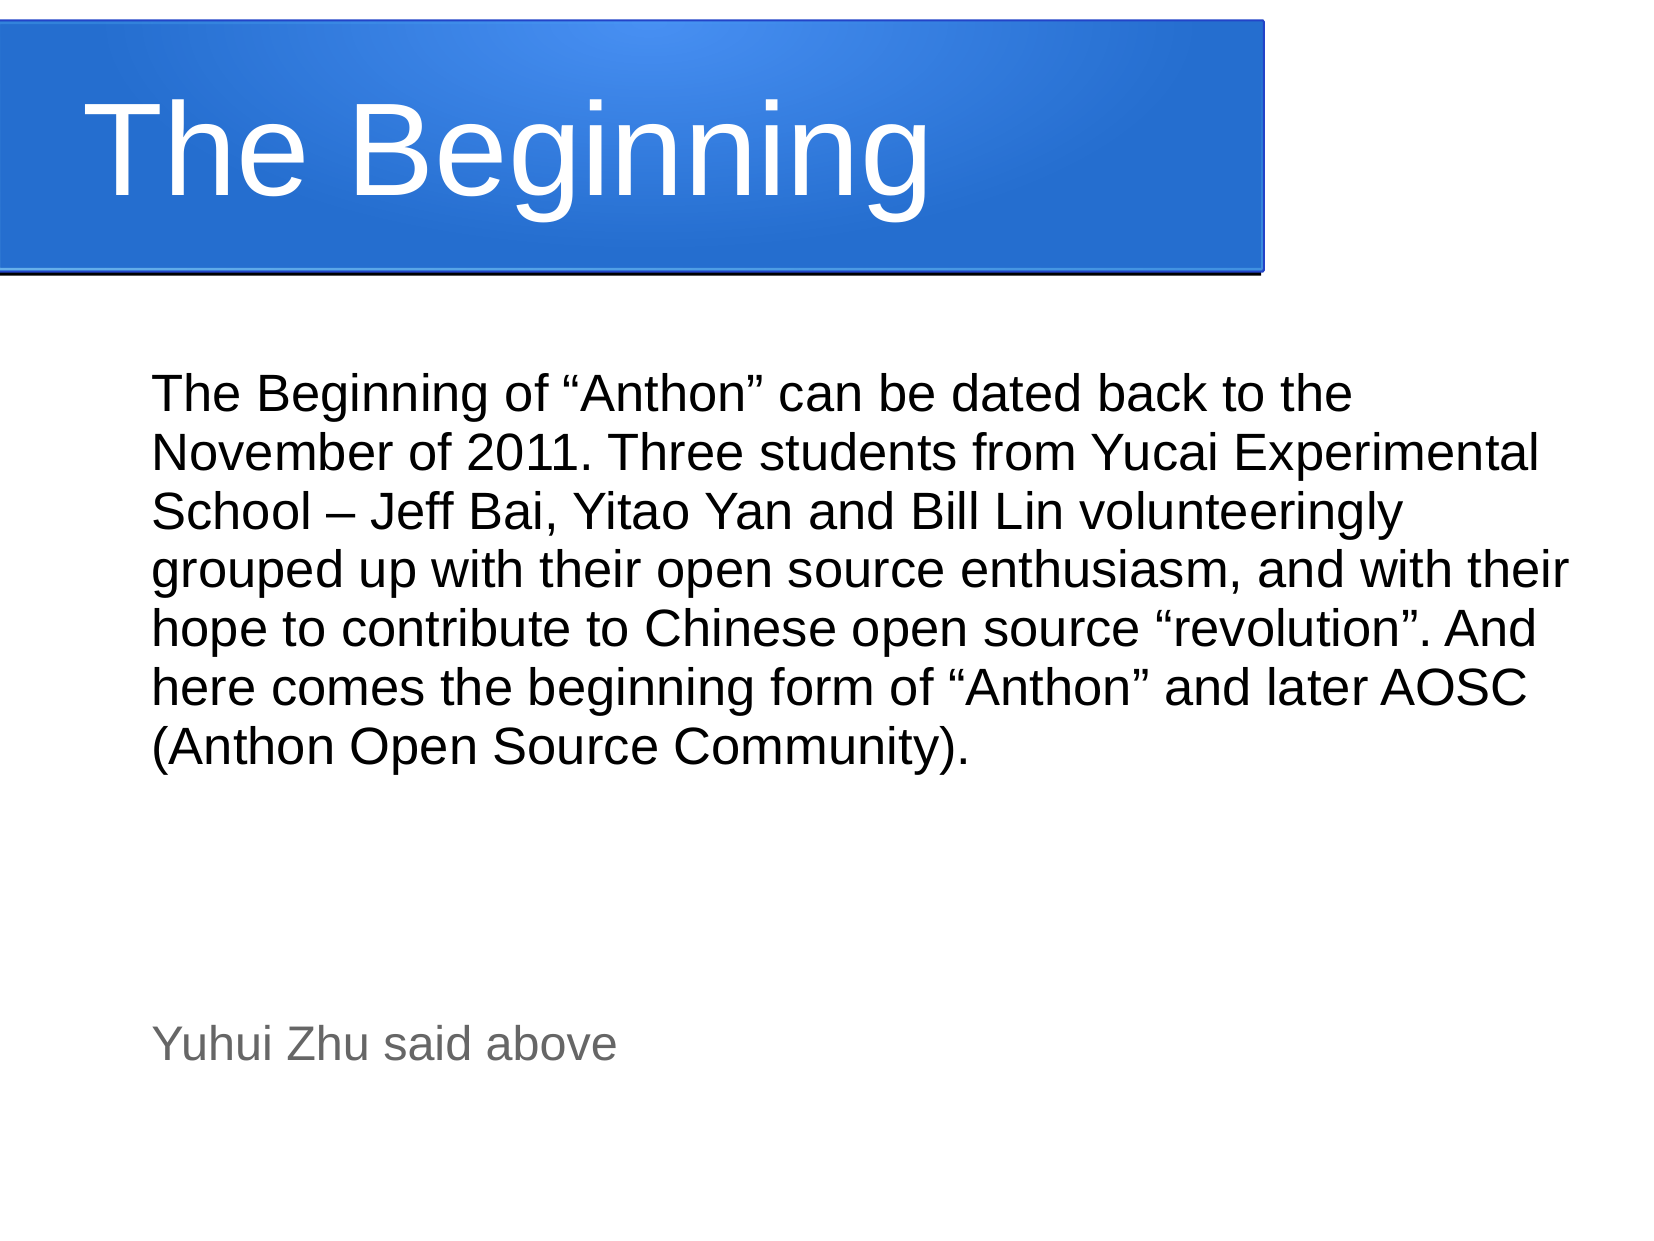

# The Beginning
The Beginning of “Anthon” can be dated back to the November of 2011. Three students from Yucai Experimental School – Jeff Bai, Yitao Yan and Bill Lin volunteeringly grouped up with their open source enthusiasm, and with their hope to contribute to Chinese open source “revolution”. And here comes the beginning form of “Anthon” and later AOSC (Anthon Open Source Community).
Yuhui Zhu said above